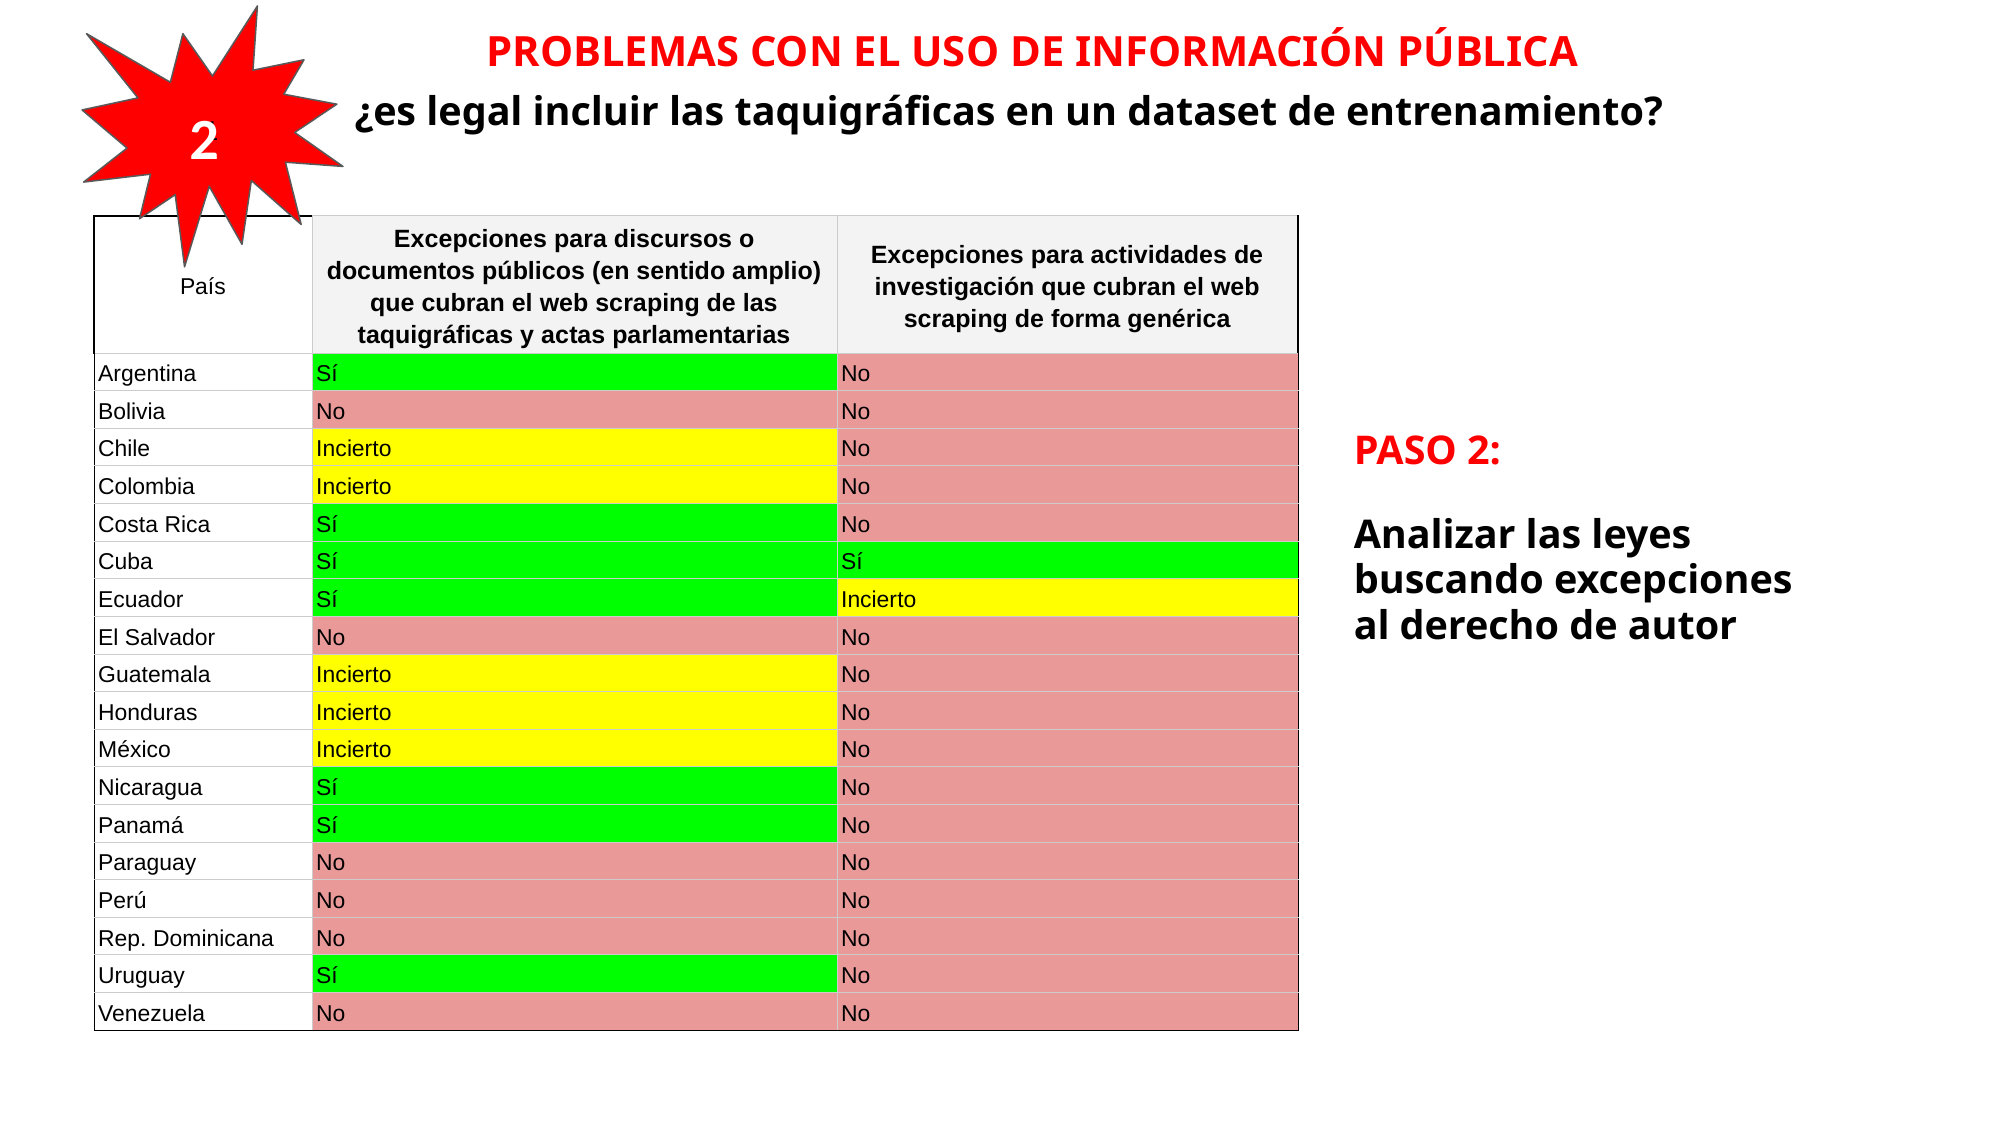

1
PROBLEMAS CON EL USO DE INFORMACIÓN PÚBLICA
¿es legal incluir las taquigráficas en un dataset de entrenamiento?
2
| País | Excepciones para discursos o documentos públicos (en sentido amplio) que cubran el web scraping de las taquigráficas y actas parlamentarias | Excepciones para actividades de investigación que cubran el web scraping de forma genérica |
| --- | --- | --- |
| Argentina | Sí | No |
| Bolivia | No | No |
| Chile | Incierto | No |
| Colombia | Incierto | No |
| Costa Rica | Sí | No |
| Cuba | Sí | Sí |
| Ecuador | Sí | Incierto |
| El Salvador | No | No |
| Guatemala | Incierto | No |
| Honduras | Incierto | No |
| México | Incierto | No |
| Nicaragua | Sí | No |
| Panamá | Sí | No |
| Paraguay | No | No |
| Perú | No | No |
| Rep. Dominicana | No | No |
| Uruguay | Sí | No |
| Venezuela | No | No |
PASO 2:
Analizar las leyes buscando excepciones al derecho de autor